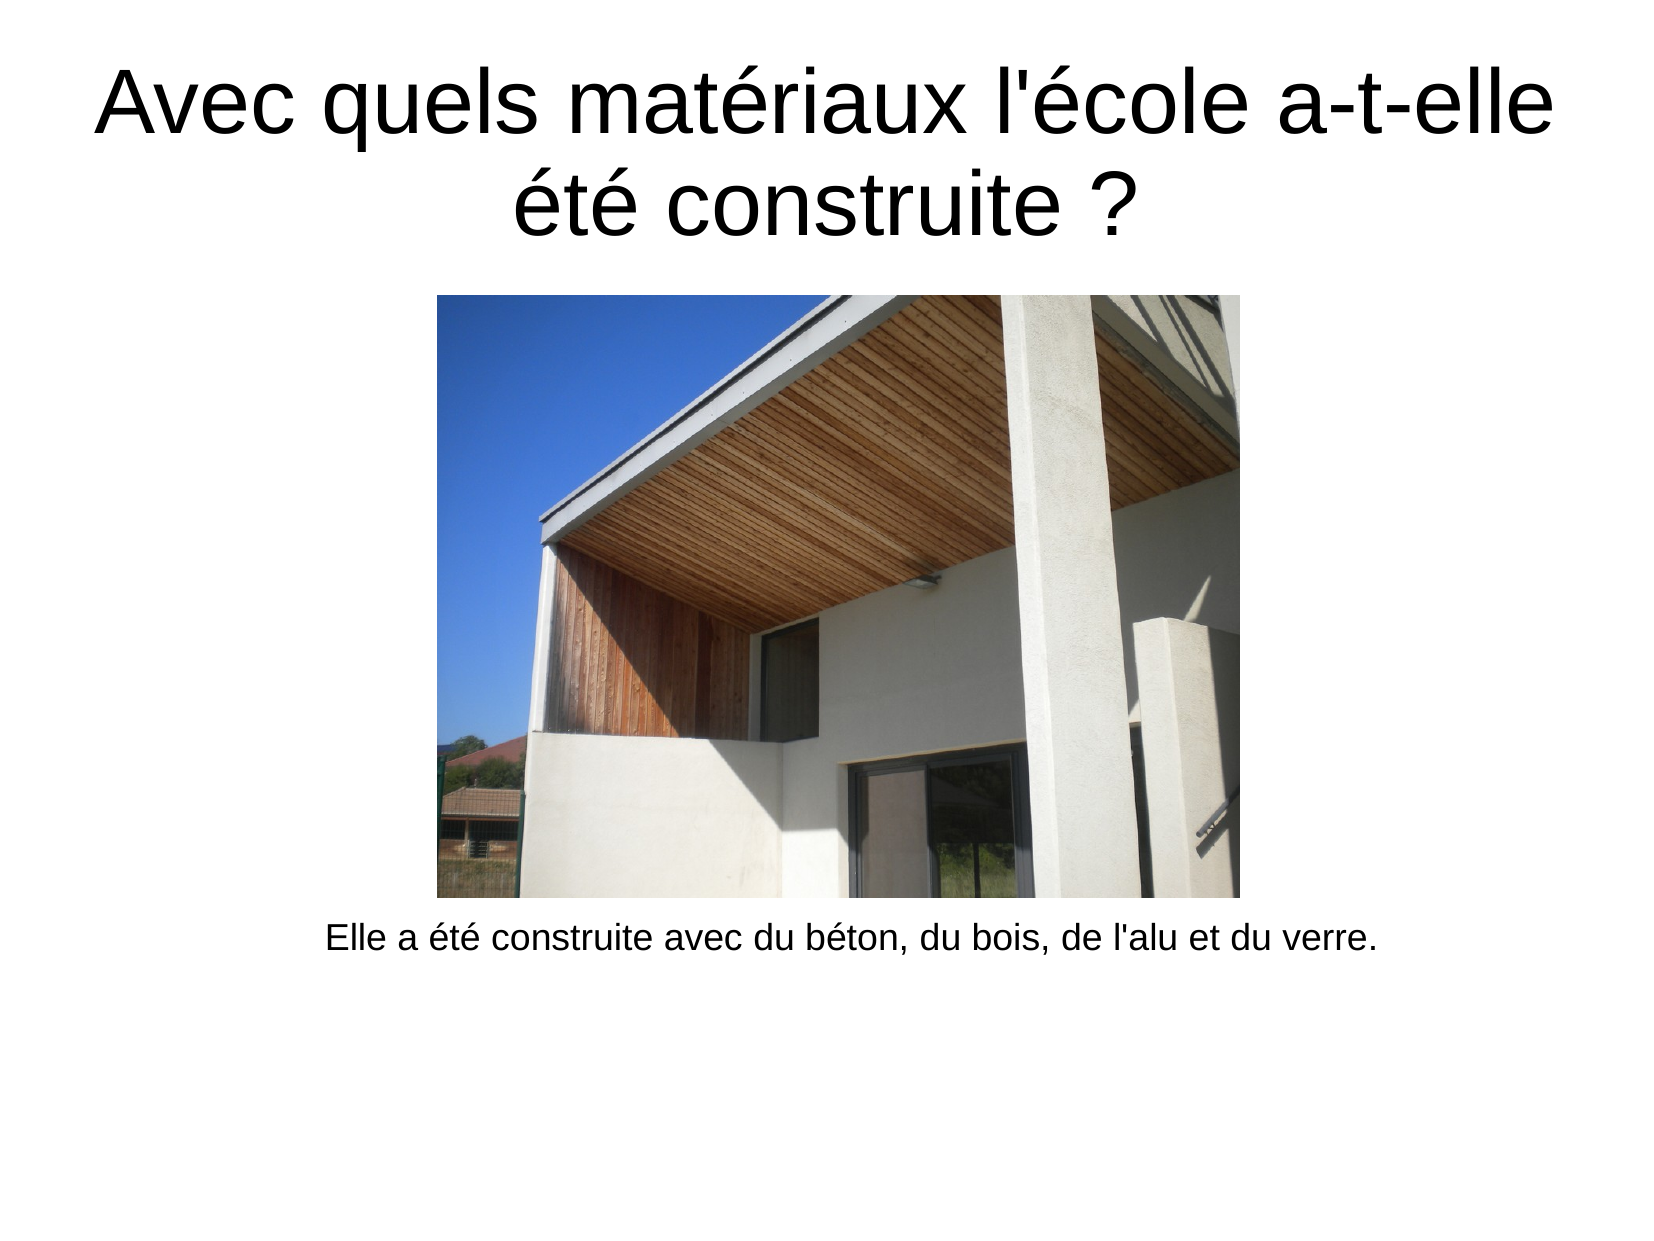

# Avec quels matériaux l'école a-t-elle été construite ?
Elle a été construite avec du béton, du bois, de l'alu et du verre.